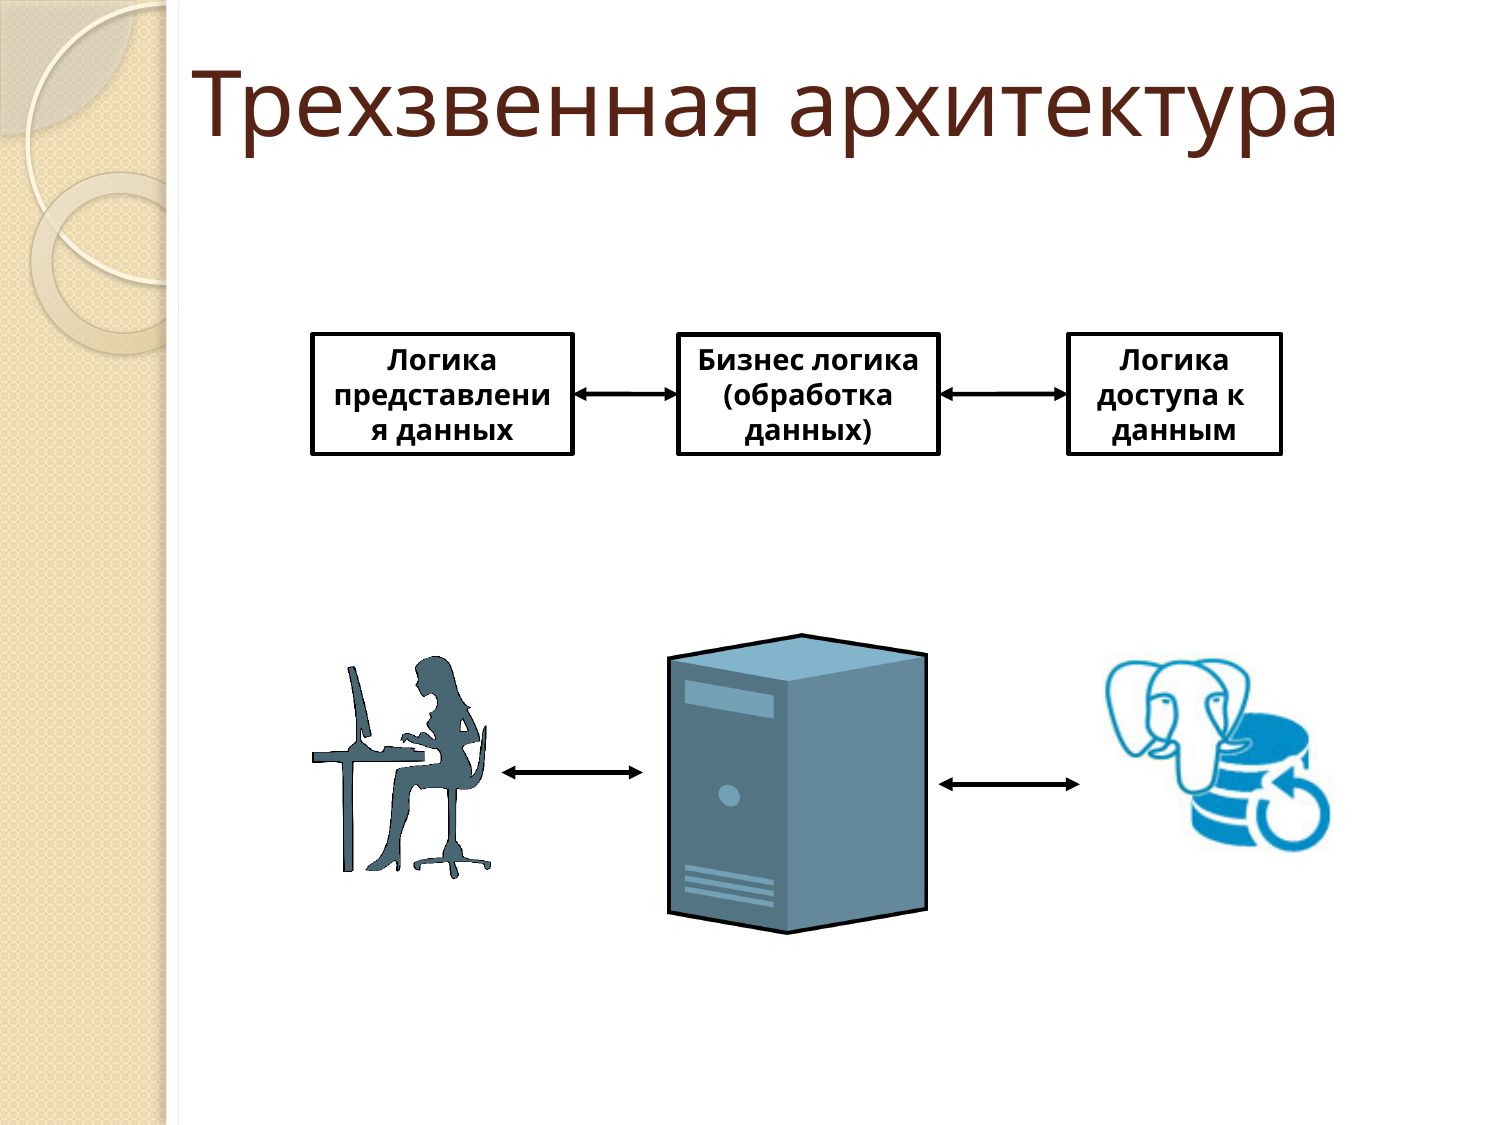

# Трехзвенная архитектура
Логика представления данных
Логика доступа к данным
Бизнес логика
(обработка данных)